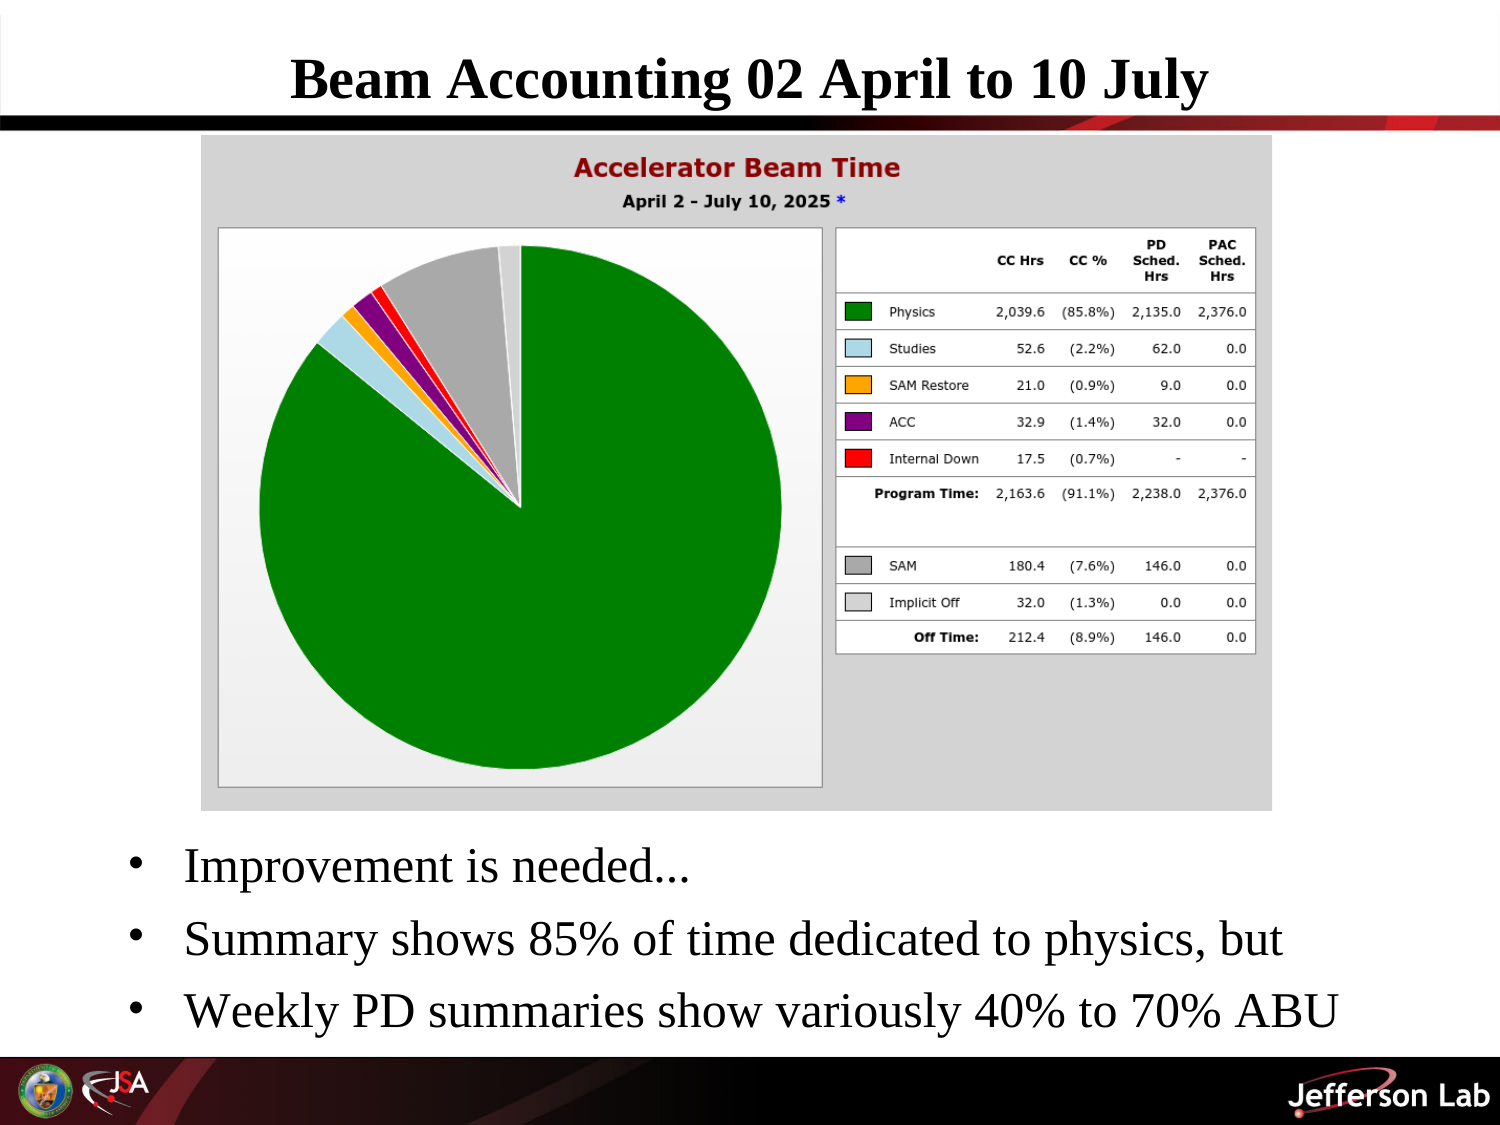

# Beam Accounting 02 April to 10 July
Improvement is needed...
Summary shows 85% of time dedicated to physics, but
Weekly PD summaries show variously 40% to 70% ABU